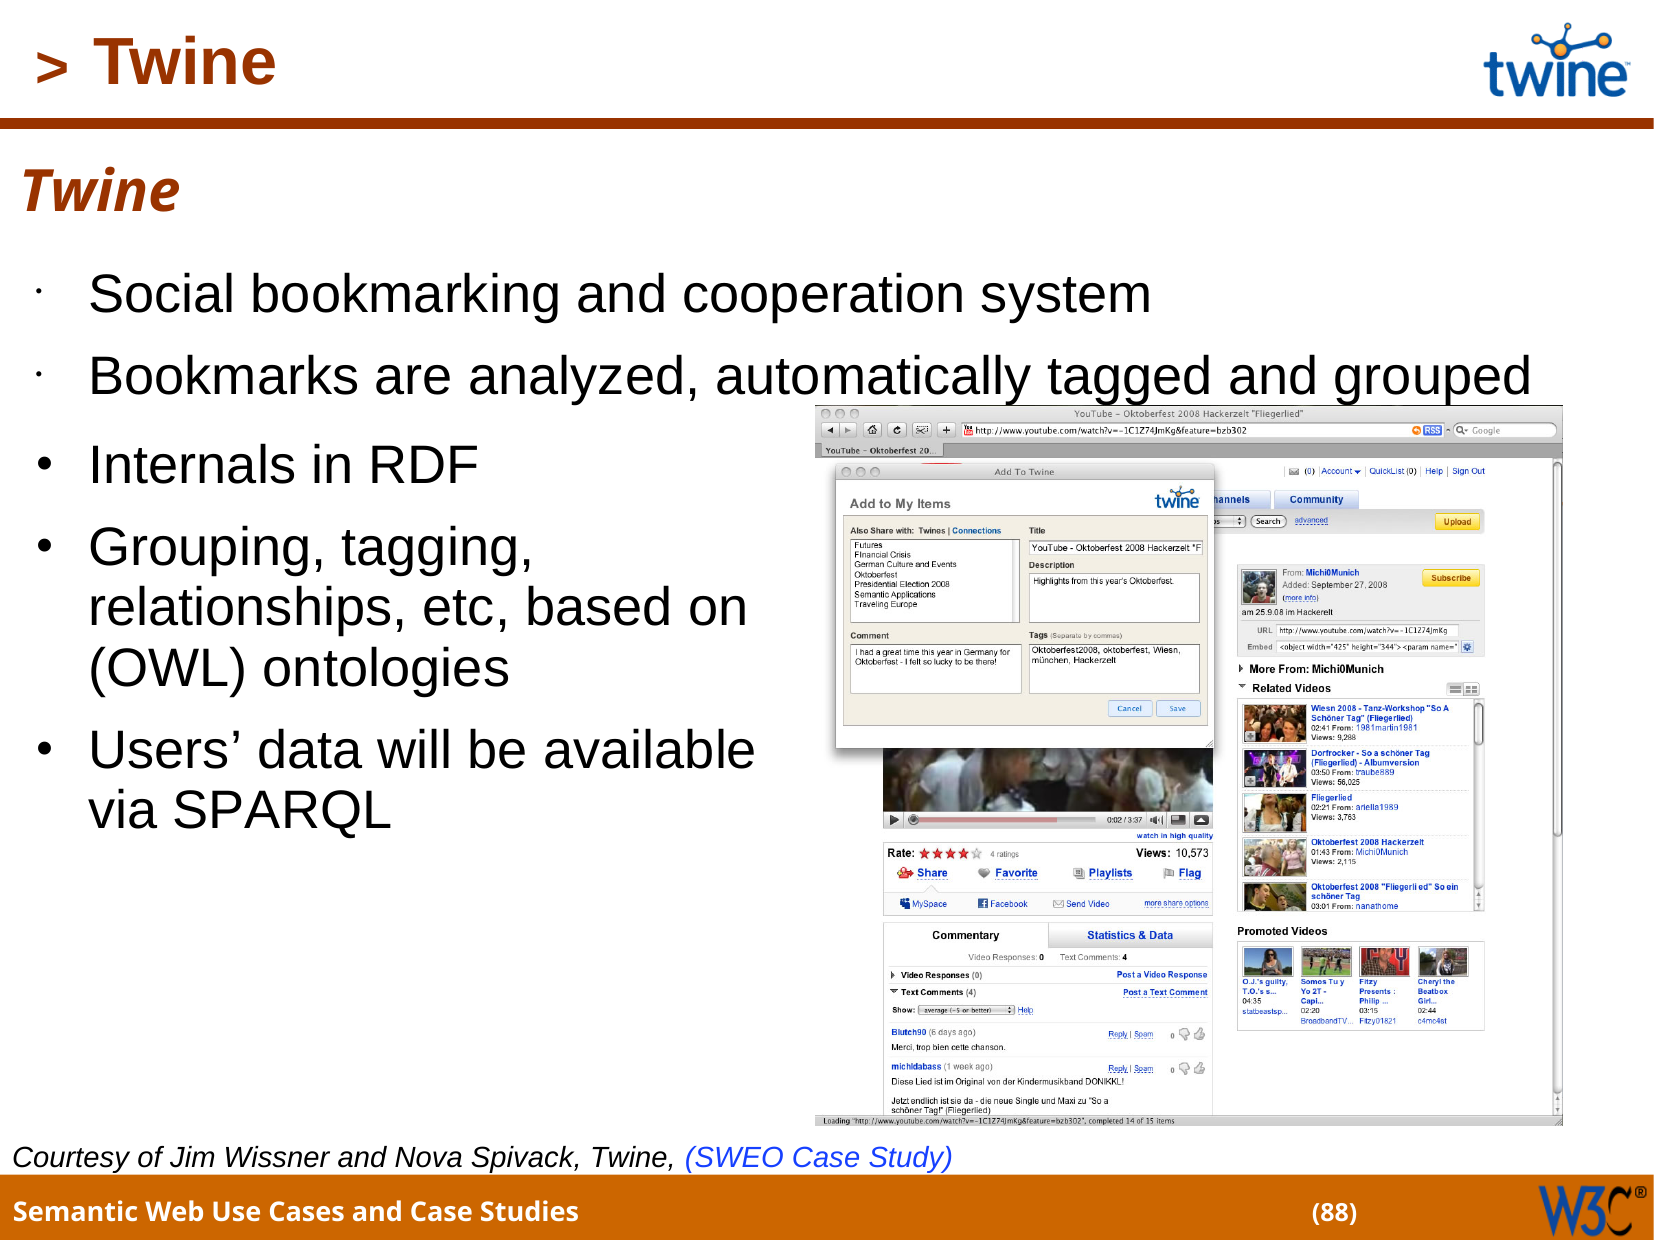

# Twine
Twine
Social bookmarking and cooperation system
Bookmarks are analyzed, automatically tagged and grouped
Internals in RDF
Grouping, tagging, relationships, etc, based on (OWL) ontologies
Users’ data will be available via SPARQL
Courtesy of Jim Wissner and Nova Spivack, Twine, (SWEO Case Study)